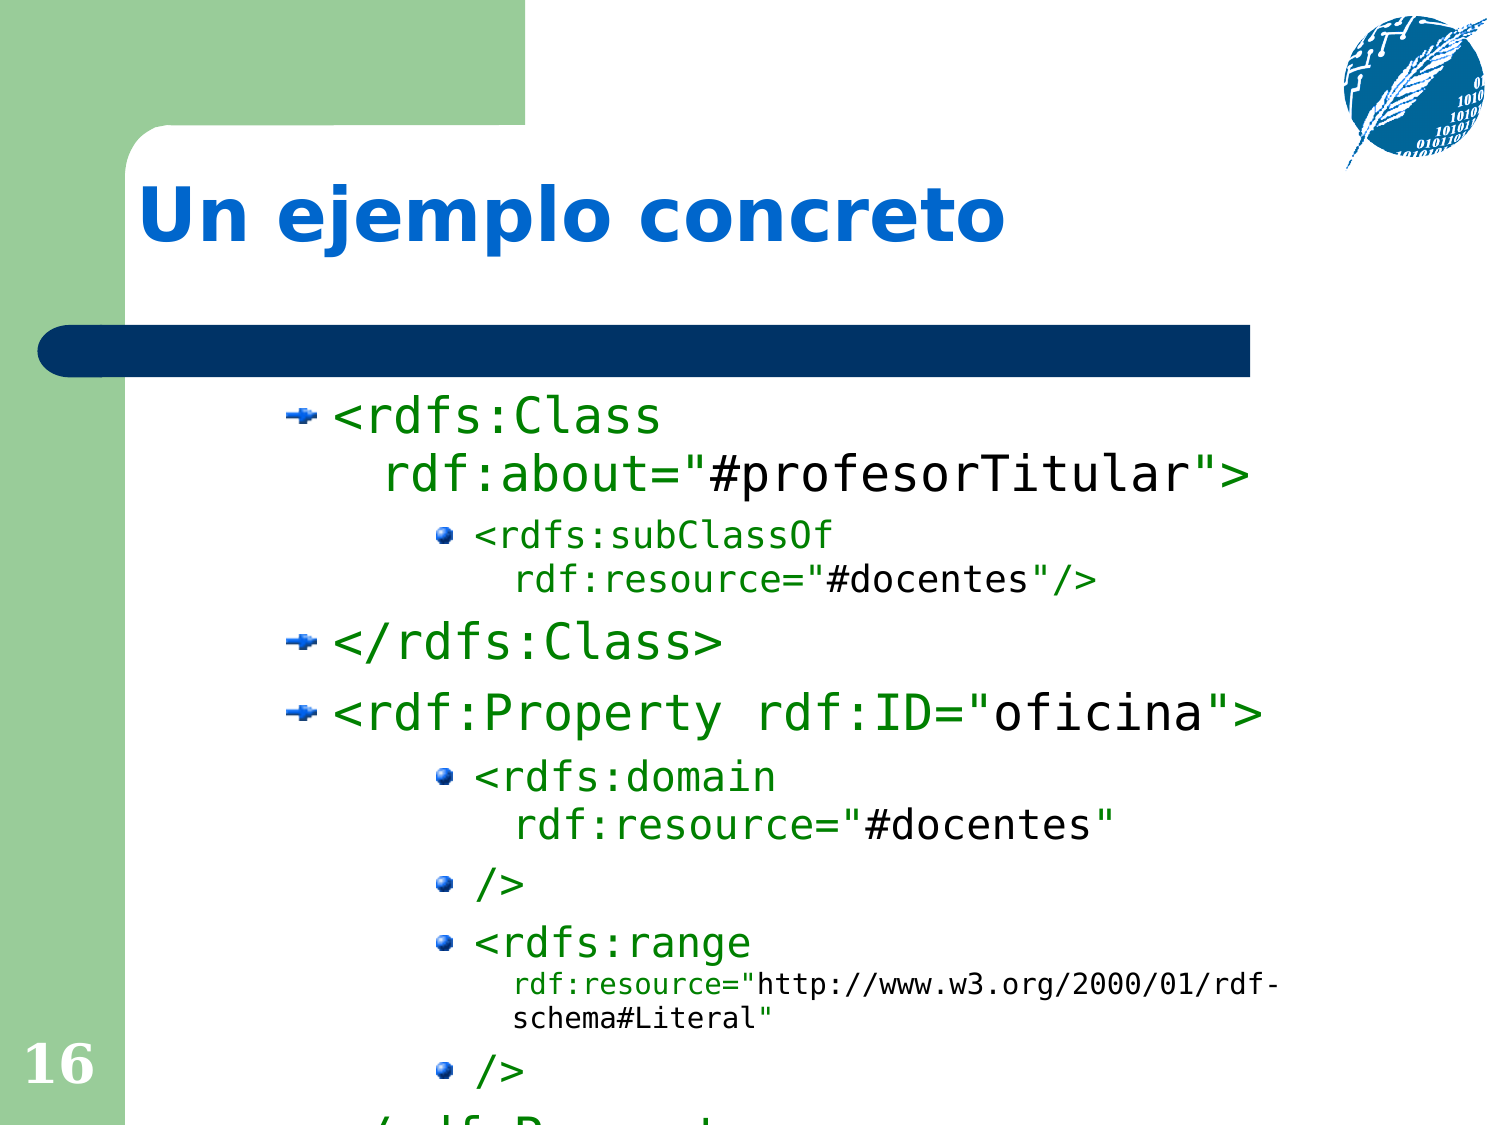

# Un ejemplo concreto
<rdfs:Class
rdf:about="#profesorTitular">
<rdfs:subClassOf rdf:resource="#docentes"/>
</rdfs:Class>
<rdf:Property rdf:ID="oficina">
<rdfs:domain
rdf:resource="#docentes"
/>
<rdfs:range
rdf:resource="http://www.w3.org/2000/01/rdf-schema#Literal"
/>
</rdf:Property>
16